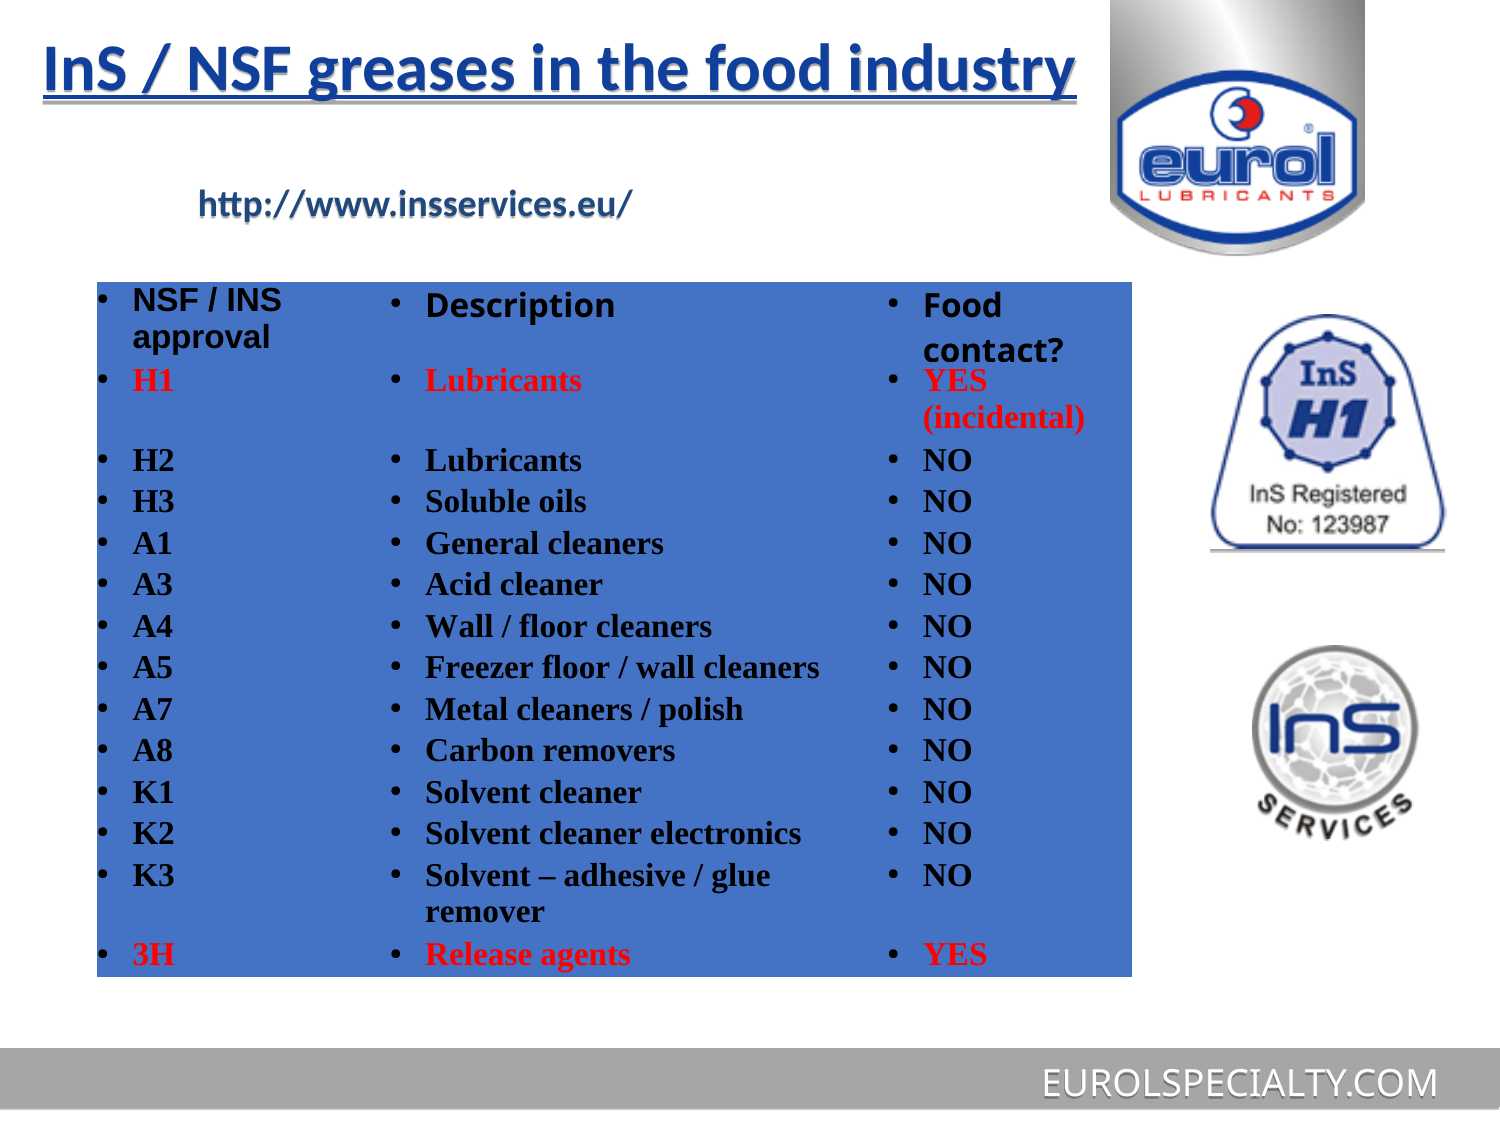

InS / NSF greases in the food industry
http://www.insservices.eu/
| NSF / INS approval | Description | Food contact? |
| --- | --- | --- |
| H1 | Lubricants | YES (incidental) |
| H2 | Lubricants | NO |
| H3 | Soluble oils | NO |
| A1 | General cleaners | NO |
| A3 | Acid cleaner | NO |
| A4 | Wall / floor cleaners | NO |
| A5 | Freezer floor / wall cleaners | NO |
| A7 | Metal cleaners / polish | NO |
| A8 | Carbon removers | NO |
| K1 | Solvent cleaner | NO |
| K2 | Solvent cleaner electronics | NO |
| K3 | Solvent – adhesive / glue remover | NO |
| 3H | Release agents | YES |
Less downtime and maintenance
Extended service intervals
Increase production capacity
Energy savings